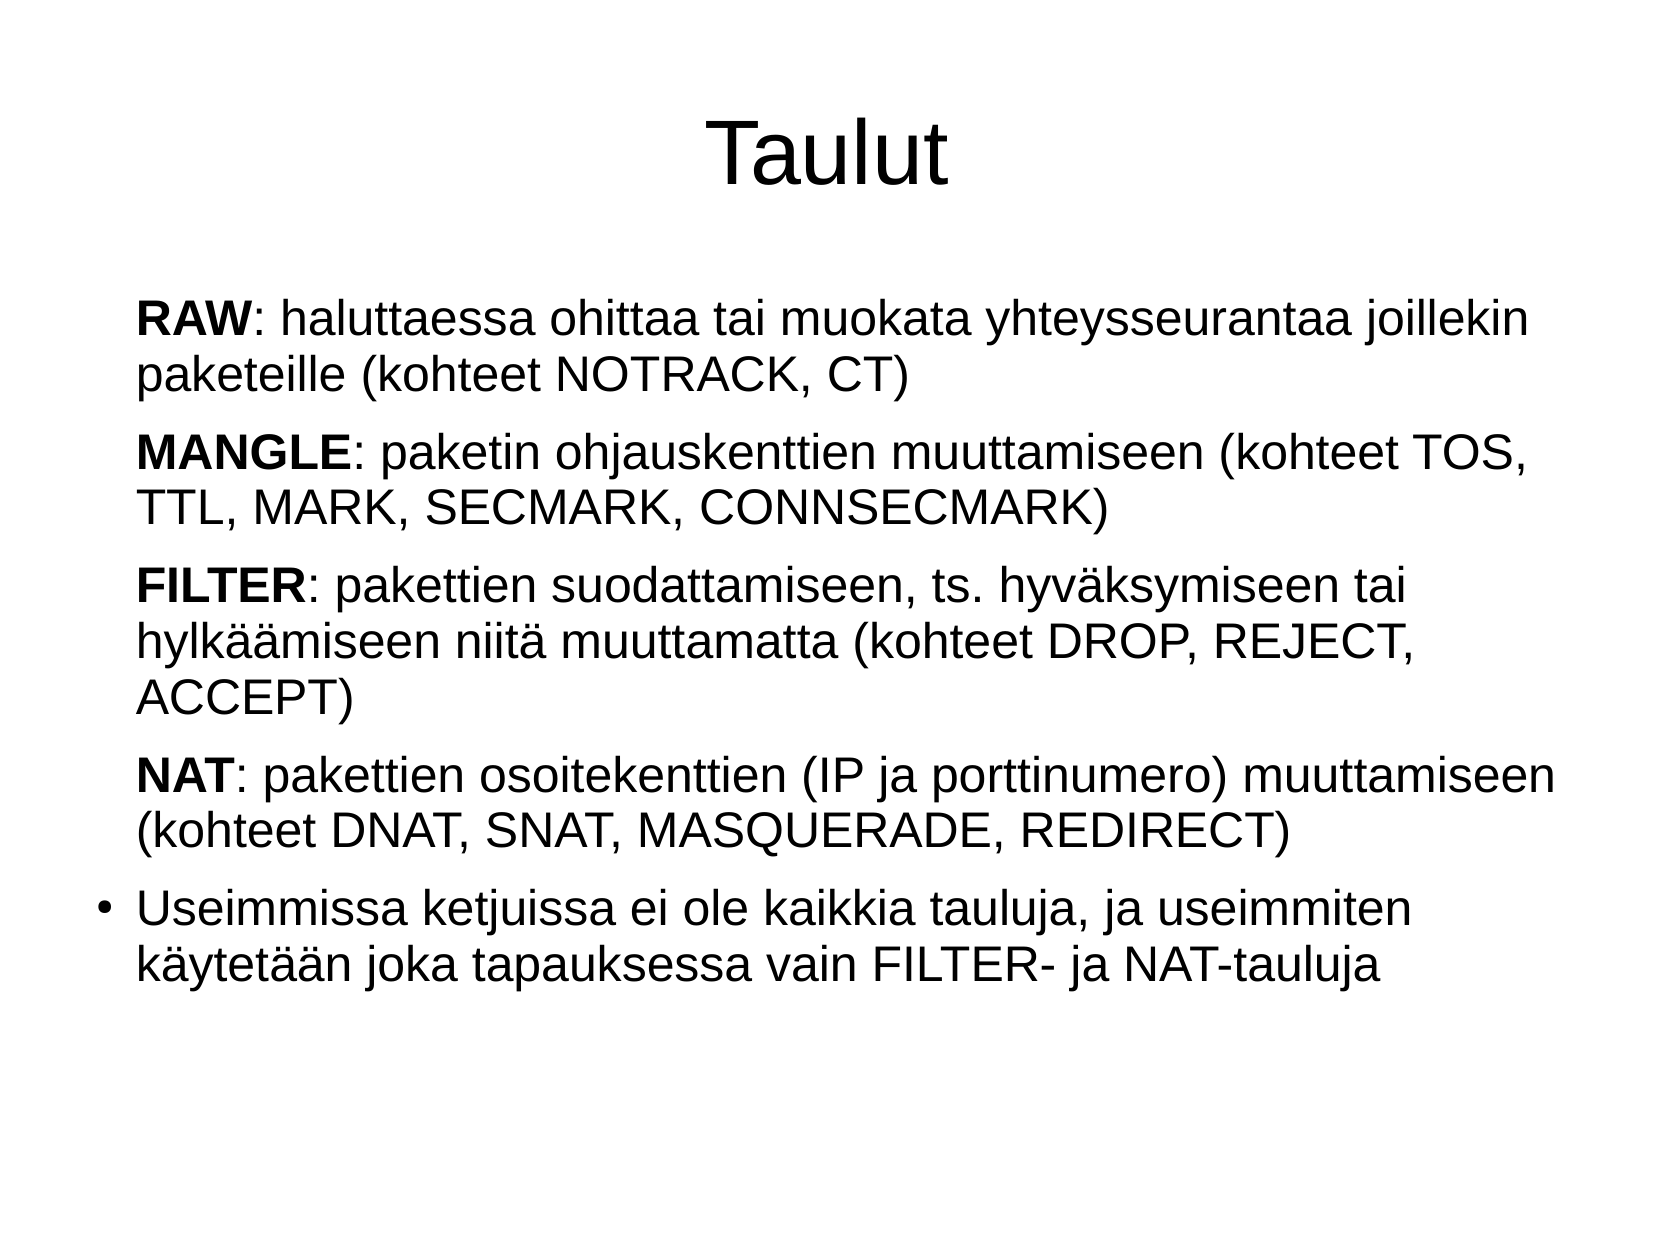

# Taulut
RAW: haluttaessa ohittaa tai muokata yhteysseurantaa joillekin paketeille (kohteet NOTRACK, CT)
MANGLE: paketin ohjauskenttien muuttamiseen (kohteet TOS, TTL, MARK, SECMARK, CONNSECMARK)
FILTER: pakettien suodattamiseen, ts. hyväksymiseen tai hylkäämiseen niitä muuttamatta (kohteet DROP, REJECT, ACCEPT)
NAT: pakettien osoitekenttien (IP ja porttinumero) muuttamiseen (kohteet DNAT, SNAT, MASQUERADE, REDIRECT)
Useimmissa ketjuissa ei ole kaikkia tauluja, ja useimmiten käytetään joka tapauksessa vain FILTER- ja NAT-tauluja